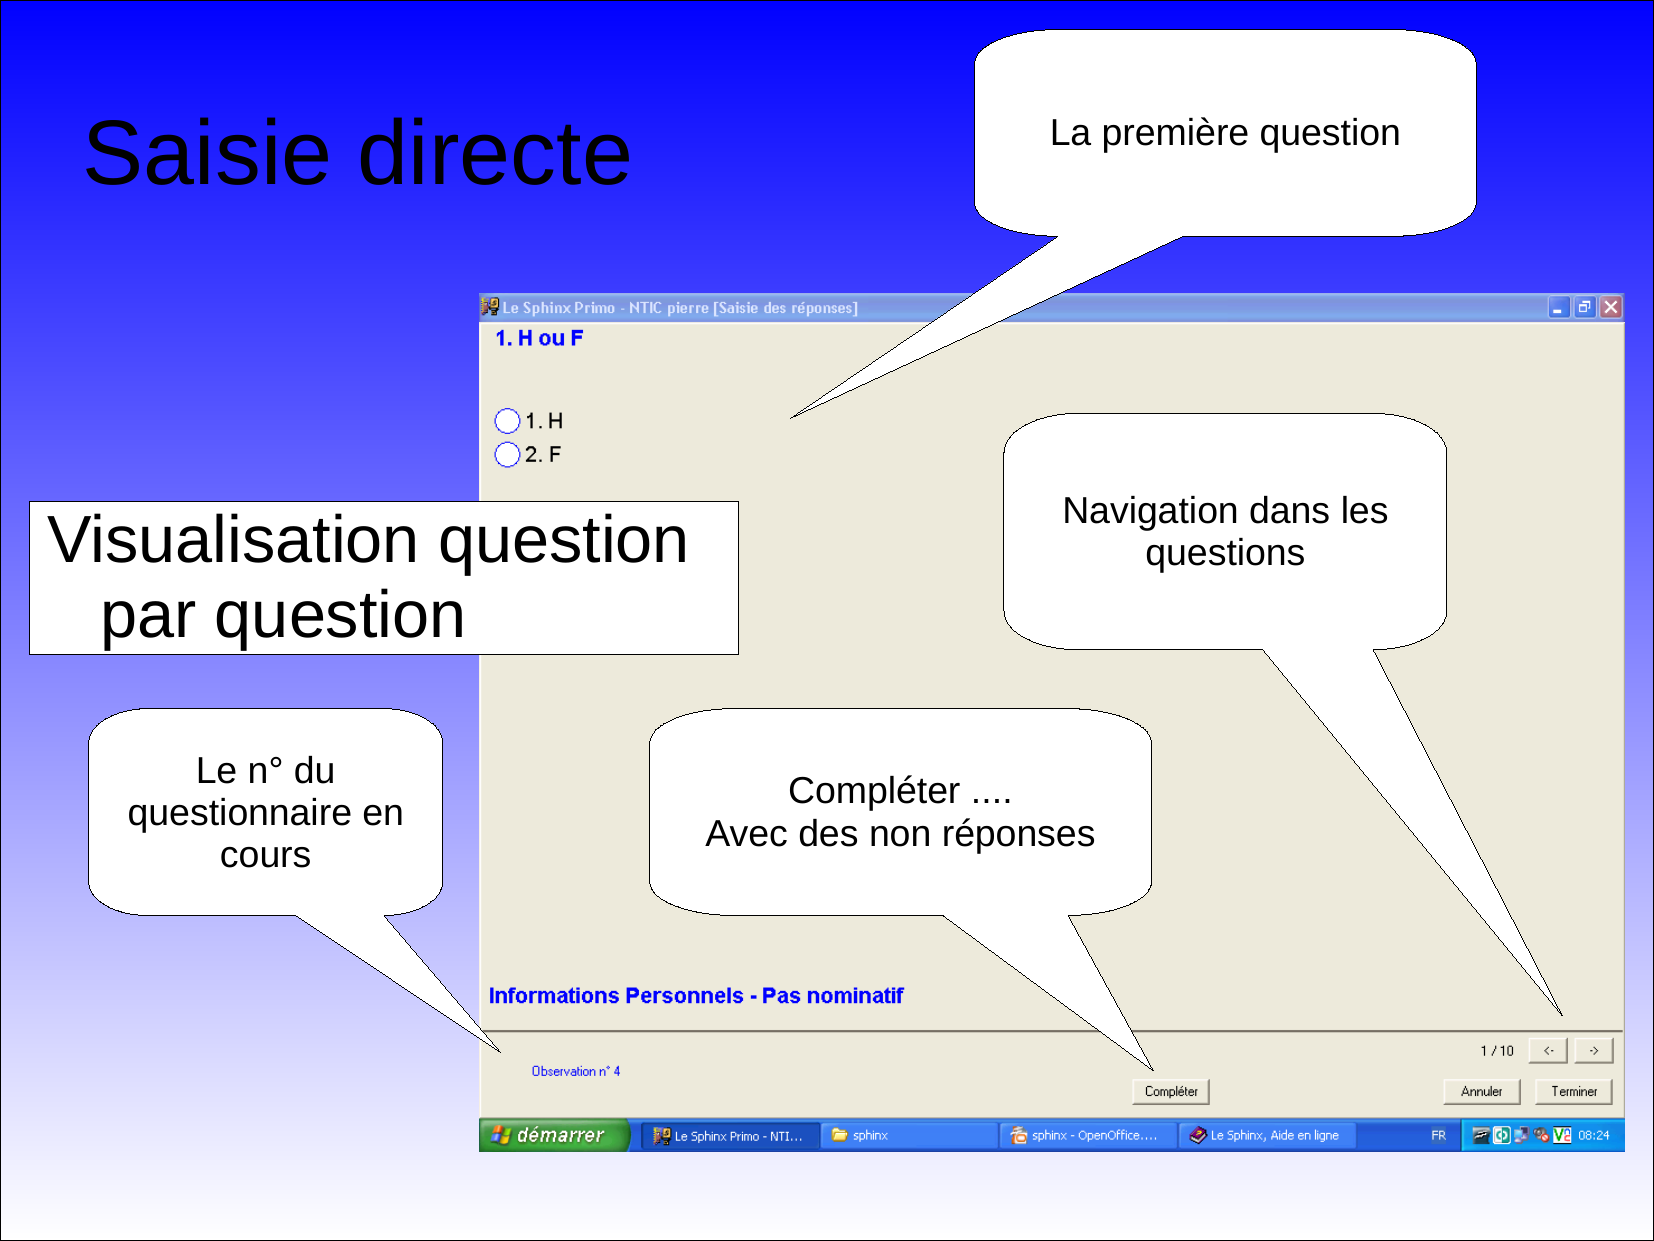

La première question
# Saisie directe
Navigation dans les questions
Visualisation question par question
Le n° du questionnaire en cours
Compléter ....
Avec des non réponses